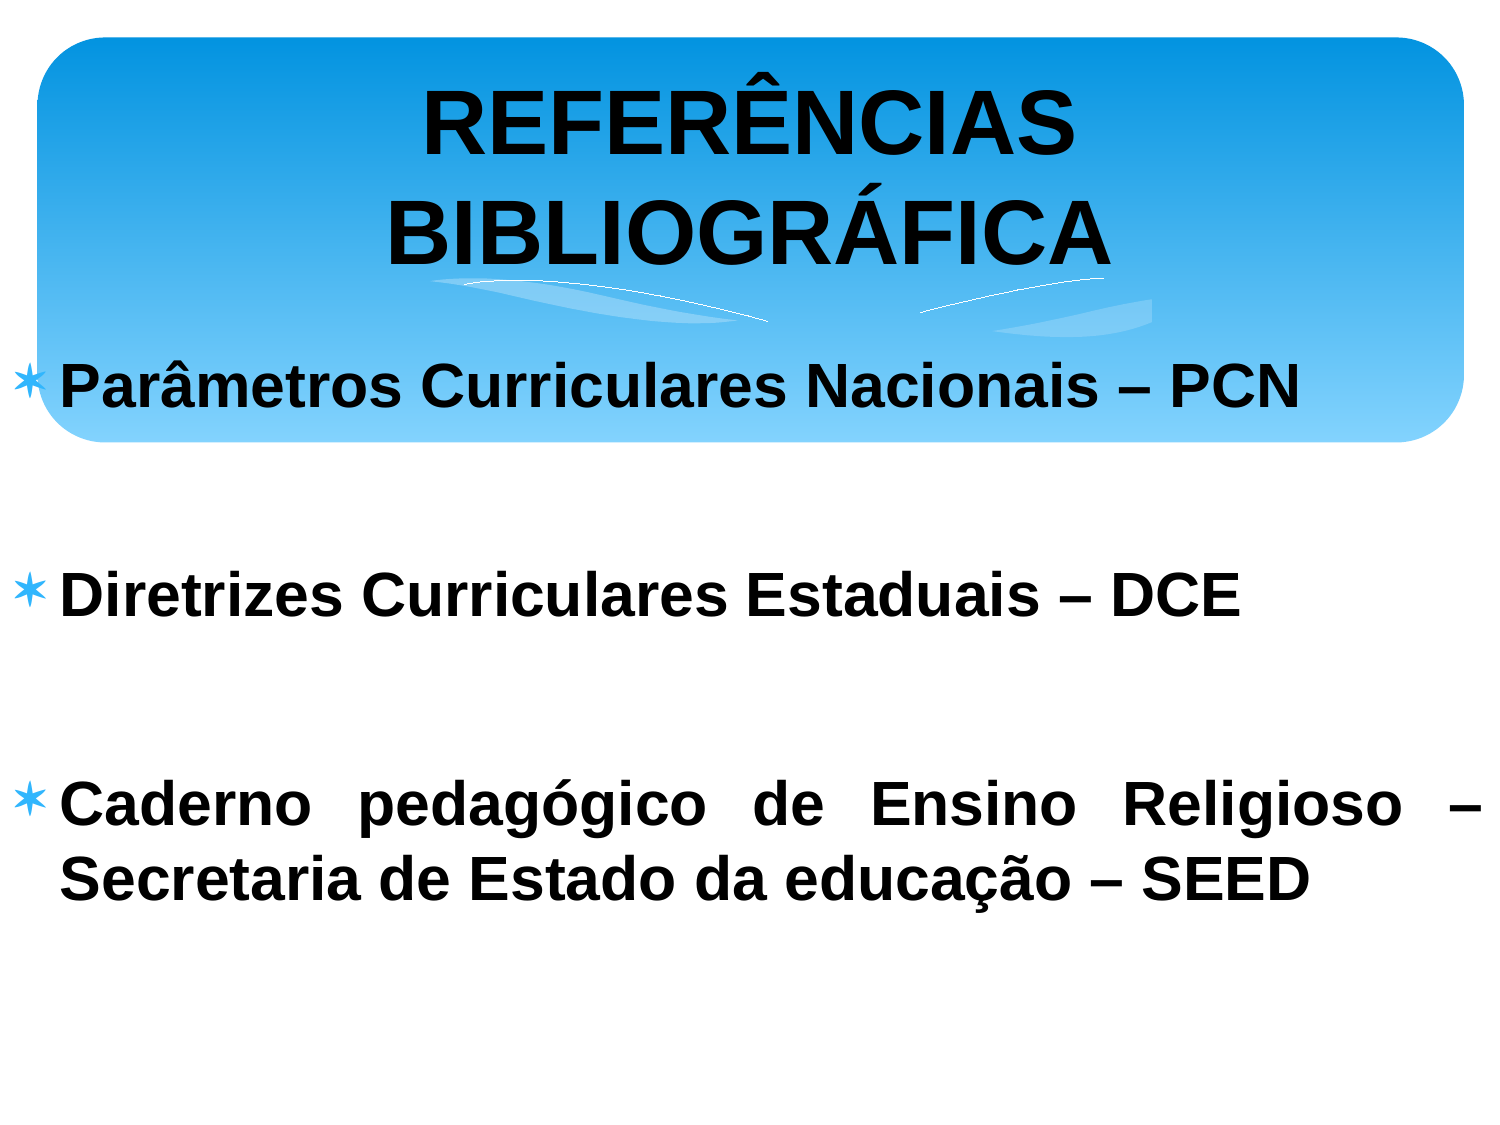

REFERÊNCIAS BIBLIOGRÁFICA
# Parâmetros Curriculares Nacionais – PCN
Diretrizes Curriculares Estaduais – DCE
Caderno pedagógico de Ensino Religioso – Secretaria de Estado da educação – SEED